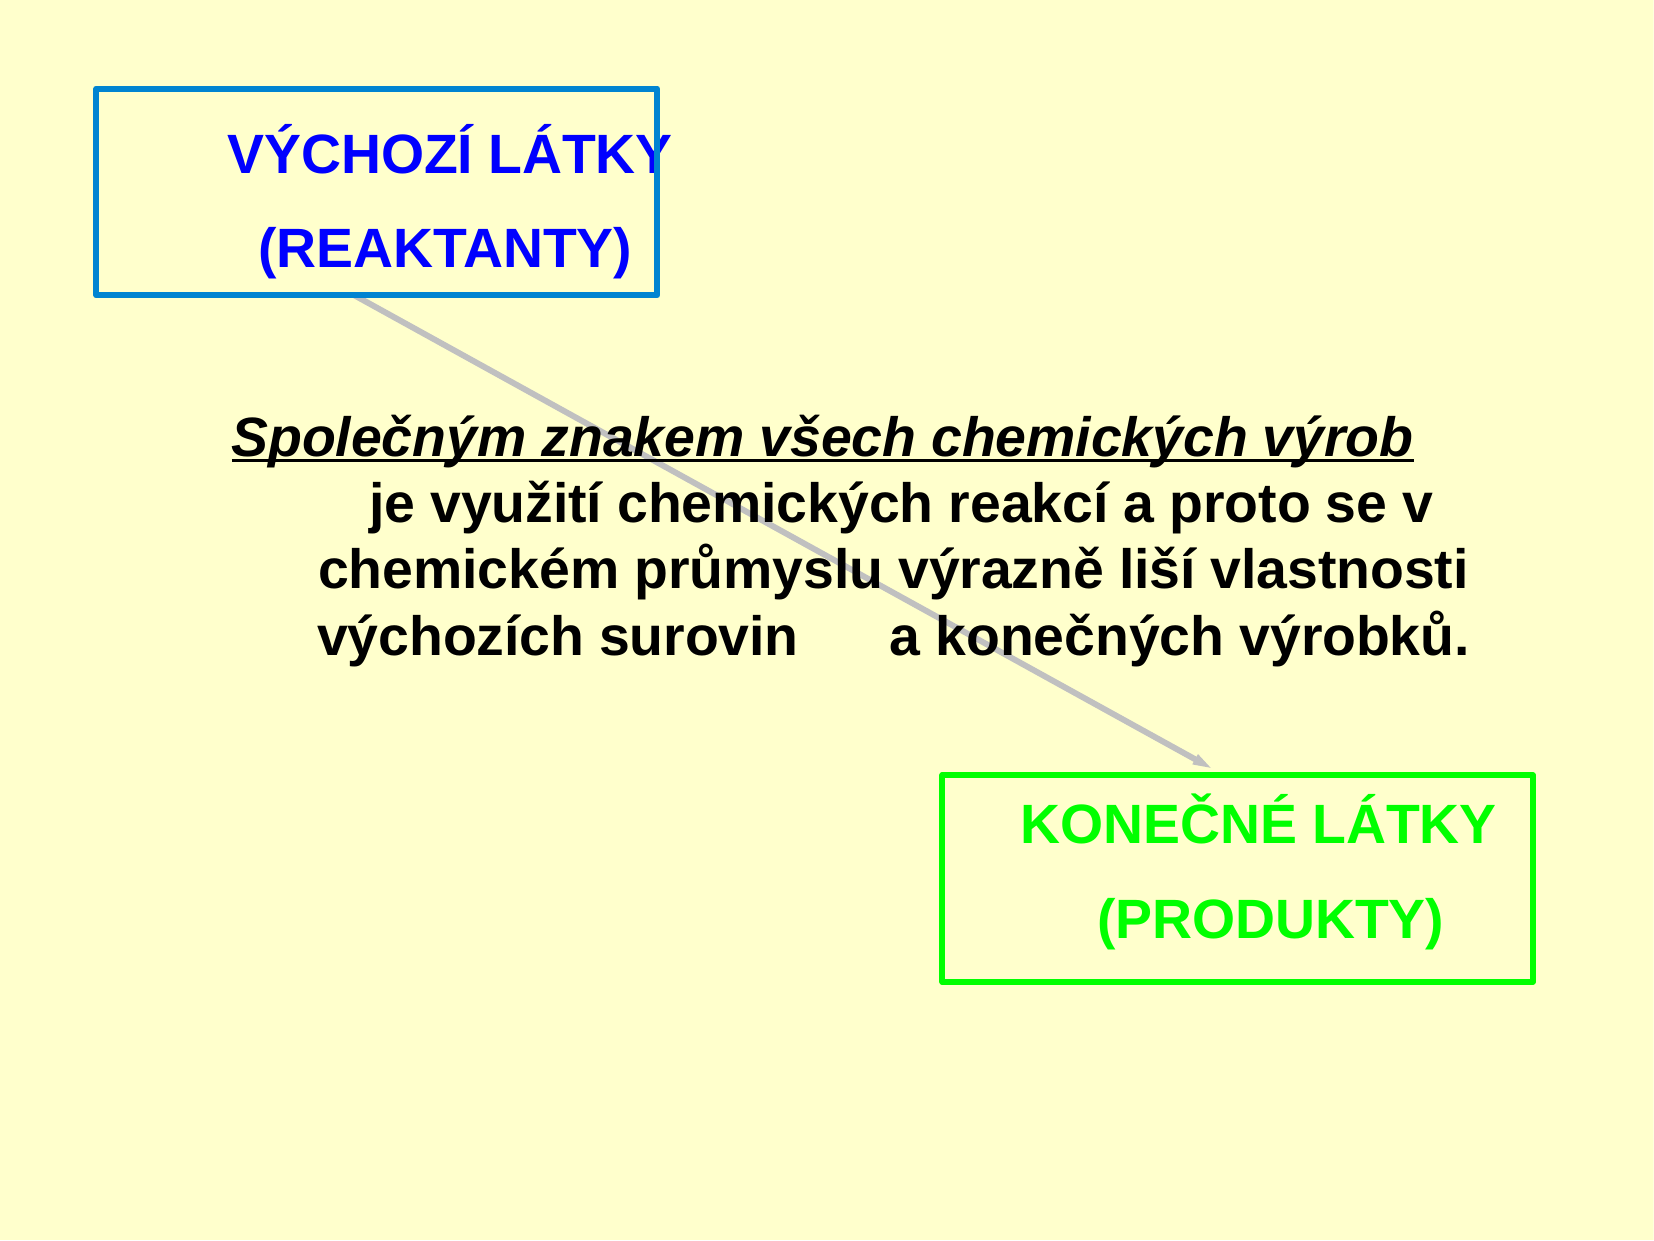

# VÝCHOZÍ LÁTKY
 (REAKTANTY)
 Společným znakem všech chemických výrob je využití chemických reakcí a proto se v chemickém průmyslu výrazně liší vlastnosti výchozích surovin a konečných výrobků.
 KONEČNÉ LÁTKY
 (PRODUKTY)